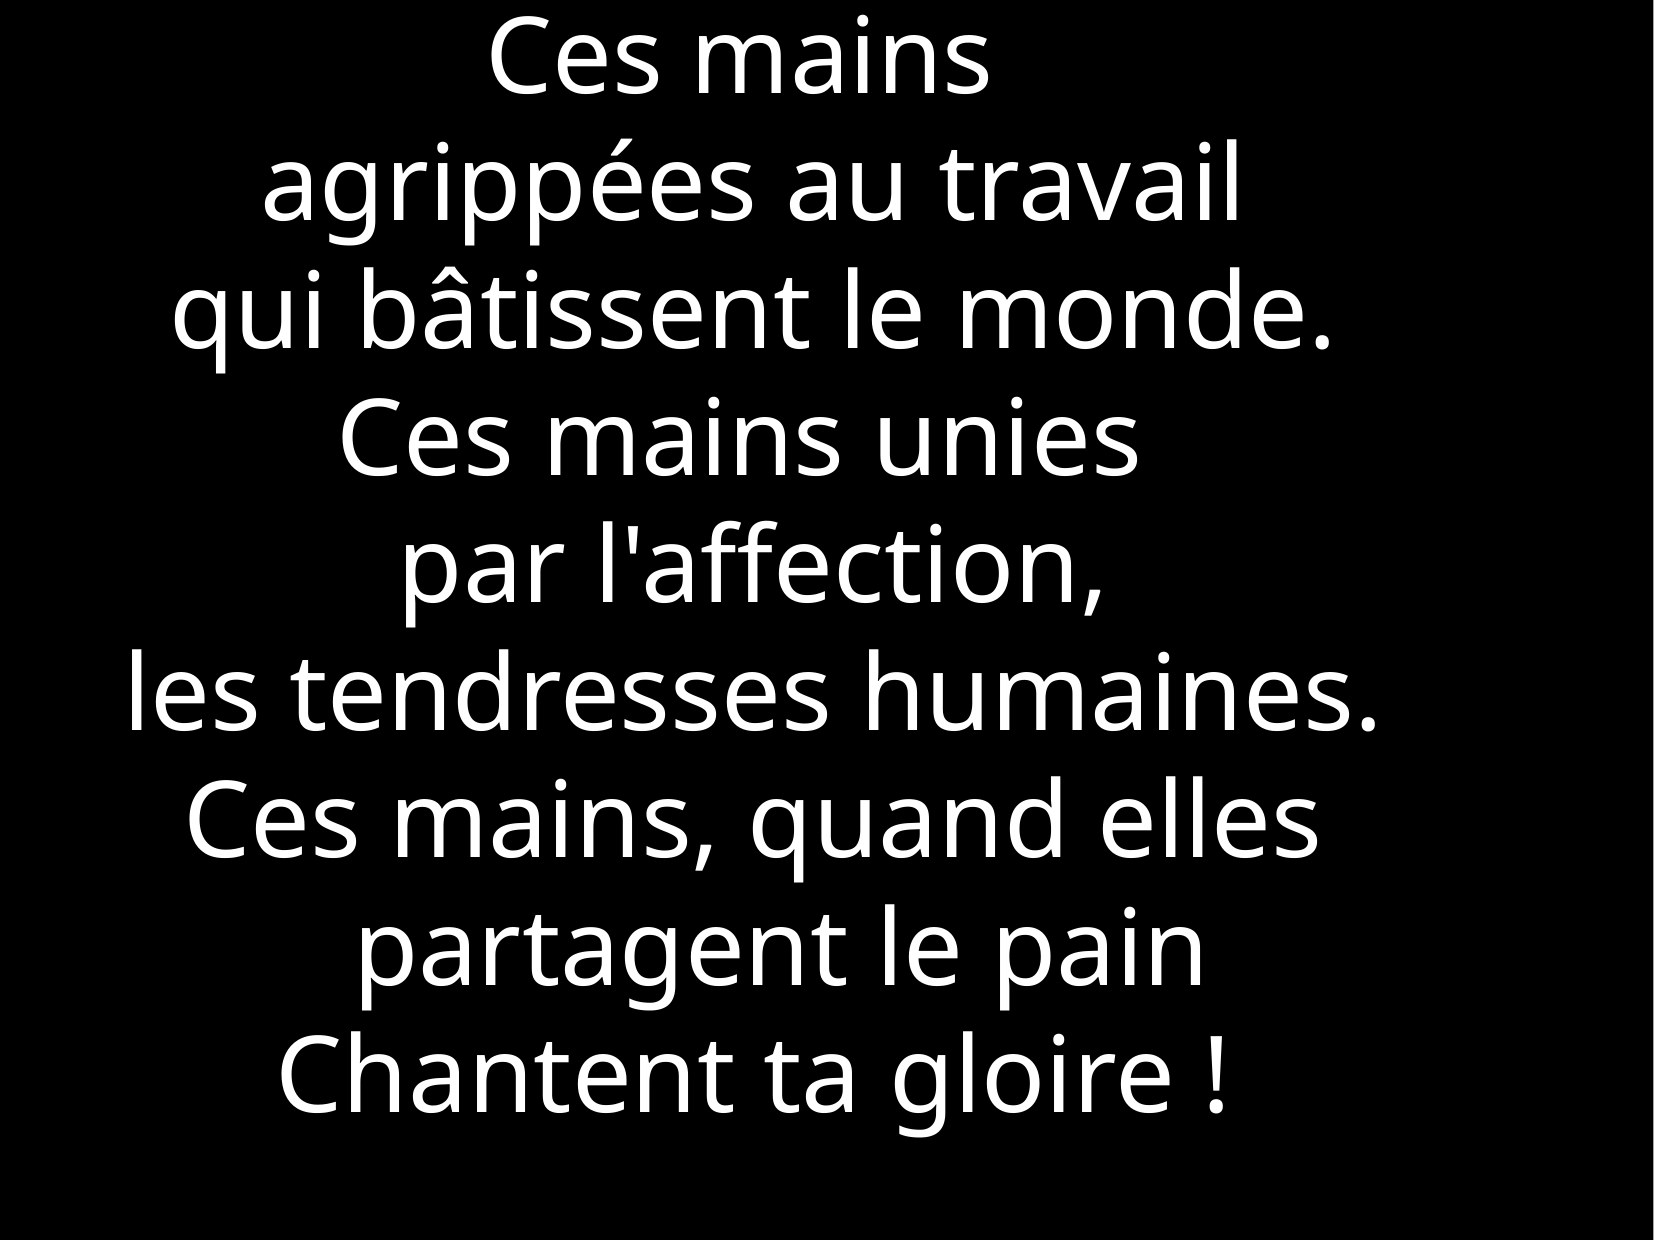

# Ces mains
agrippées au travail
qui bâtissent le monde.
Ces mains unies
par l'affection,
les tendresses humaines.
Ces mains, quand elles partagent le pain
Chantent ta gloire !